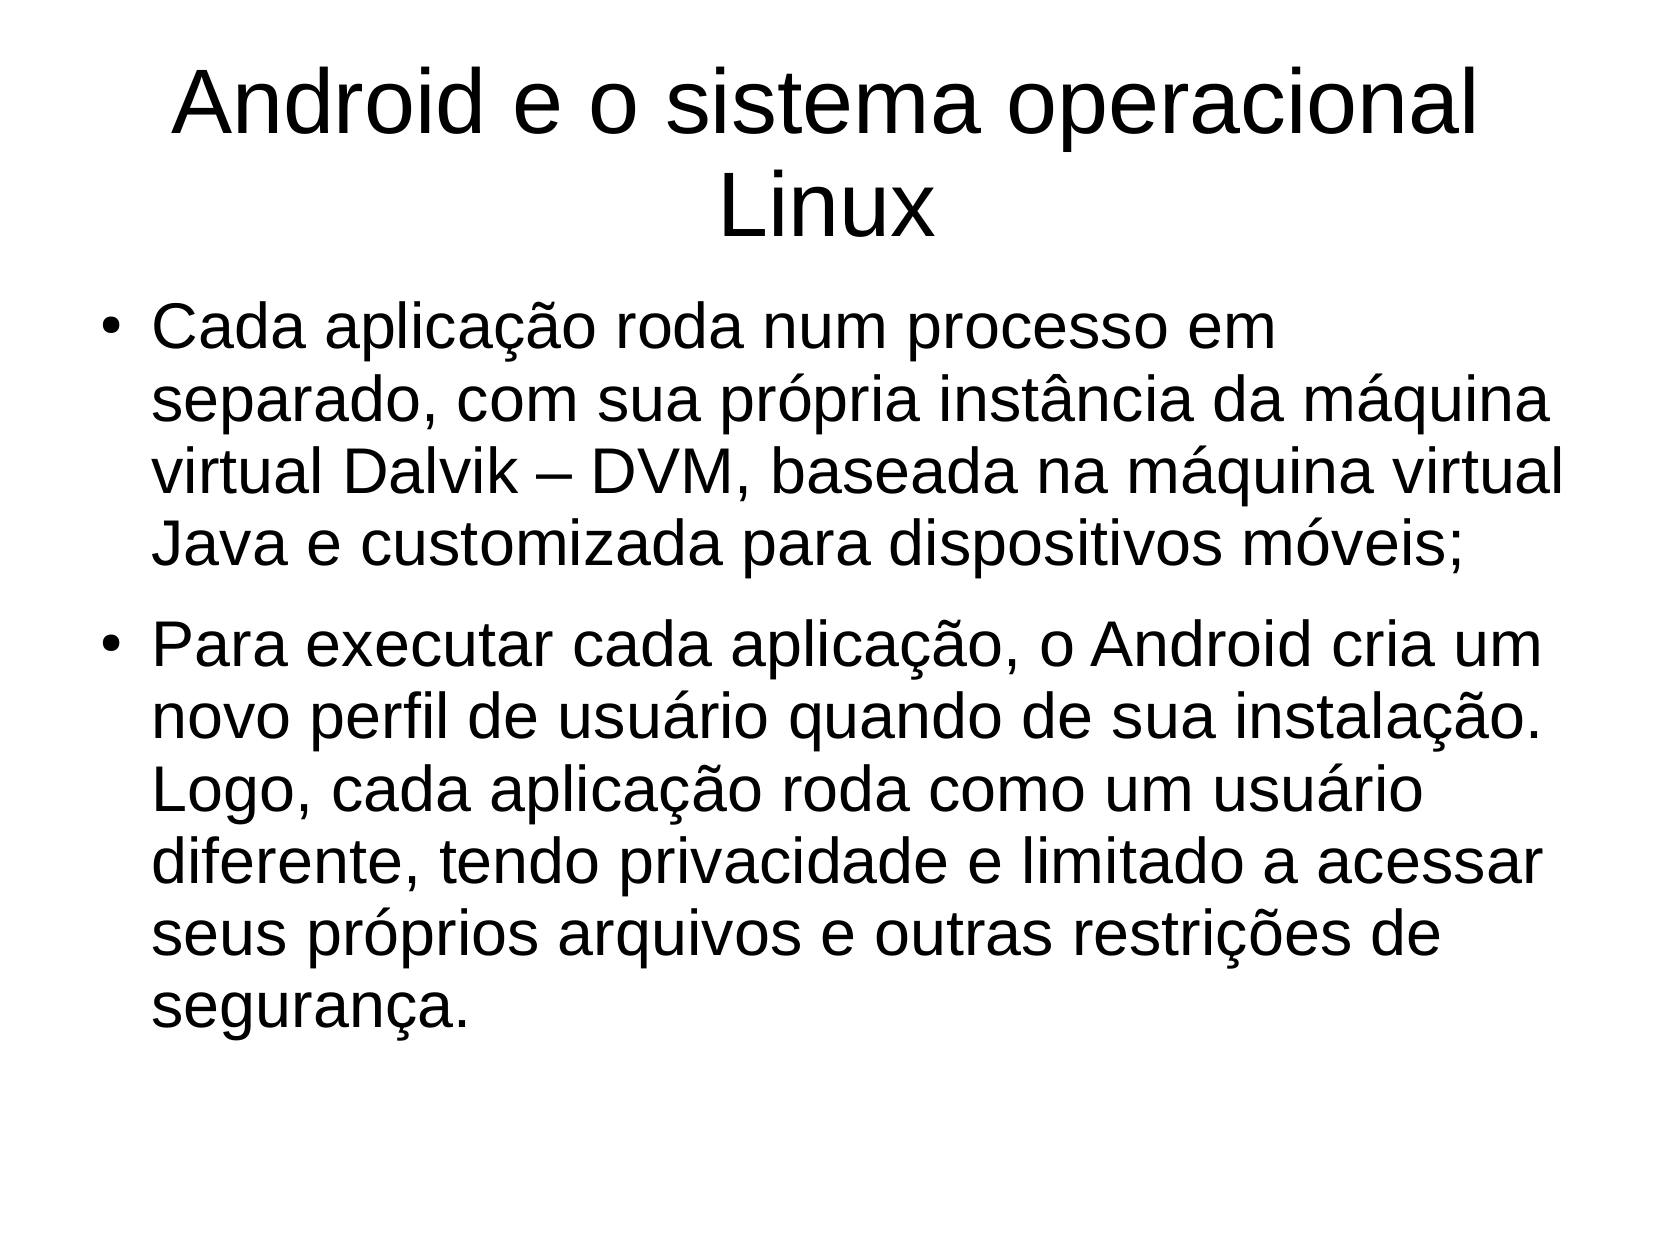

# Android e o sistema operacional Linux
Cada aplicação roda num processo em separado, com sua própria instância da máquina virtual Dalvik – DVM, baseada na máquina virtual Java e customizada para dispositivos móveis;
Para executar cada aplicação, o Android cria um novo perfil de usuário quando de sua instalação. Logo, cada aplicação roda como um usuário diferente, tendo privacidade e limitado a acessar seus próprios arquivos e outras restrições de segurança.